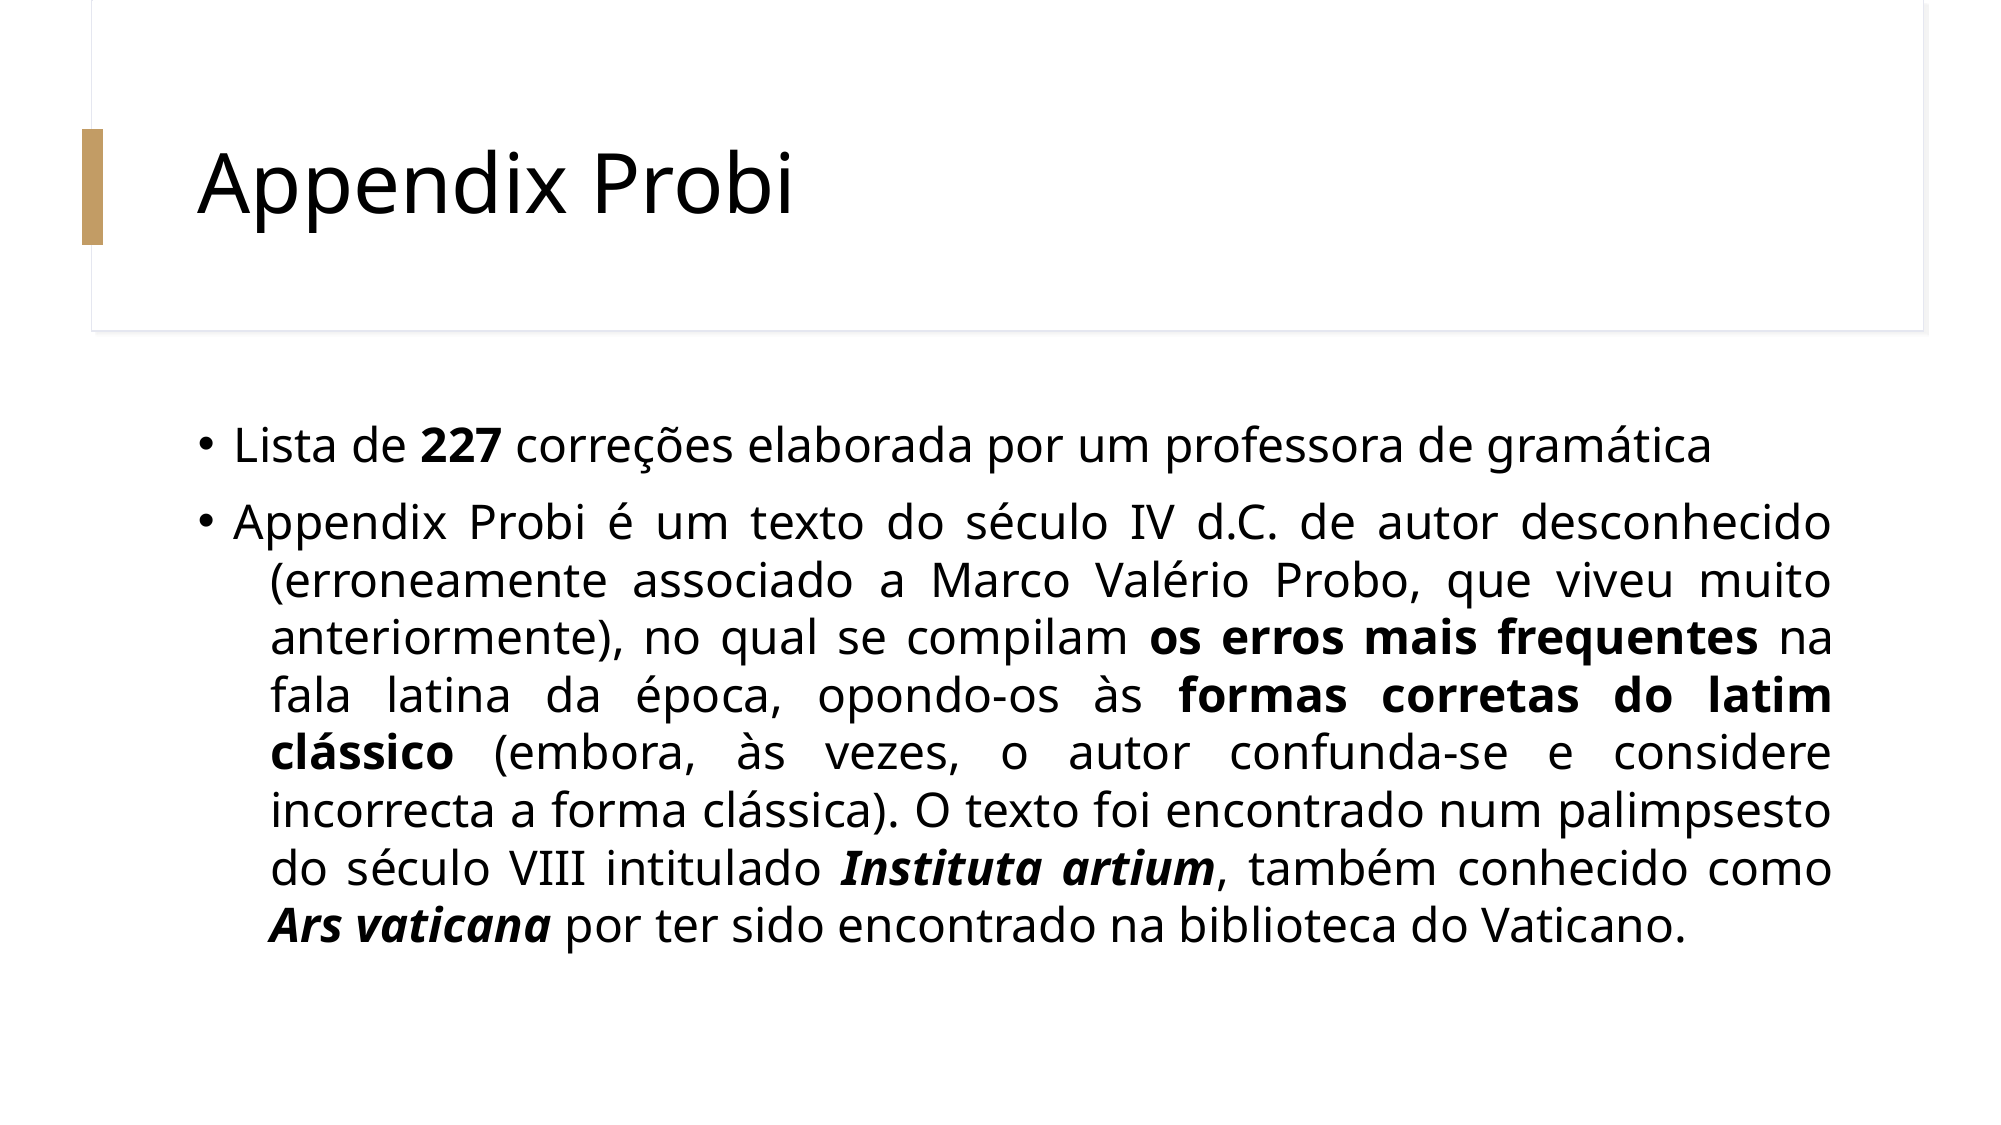

# Appendix Probi
Lista de 227 correções elaborada por um professora de gramática
Appendix Probi é um texto do século IV d.C. de autor desconhecido (erroneamente associado a Marco Valério Probo, que viveu muito anteriormente), no qual se compilam os erros mais frequentes na fala latina da época, opondo-os às formas corretas do latim clássico (embora, às vezes, o autor confunda-se e considere incorrecta a forma clássica). O texto foi encontrado num palimpsesto do século VIII intitulado Instituta artium, também conhecido como Ars vaticana por ter sido encontrado na biblioteca do Vaticano.